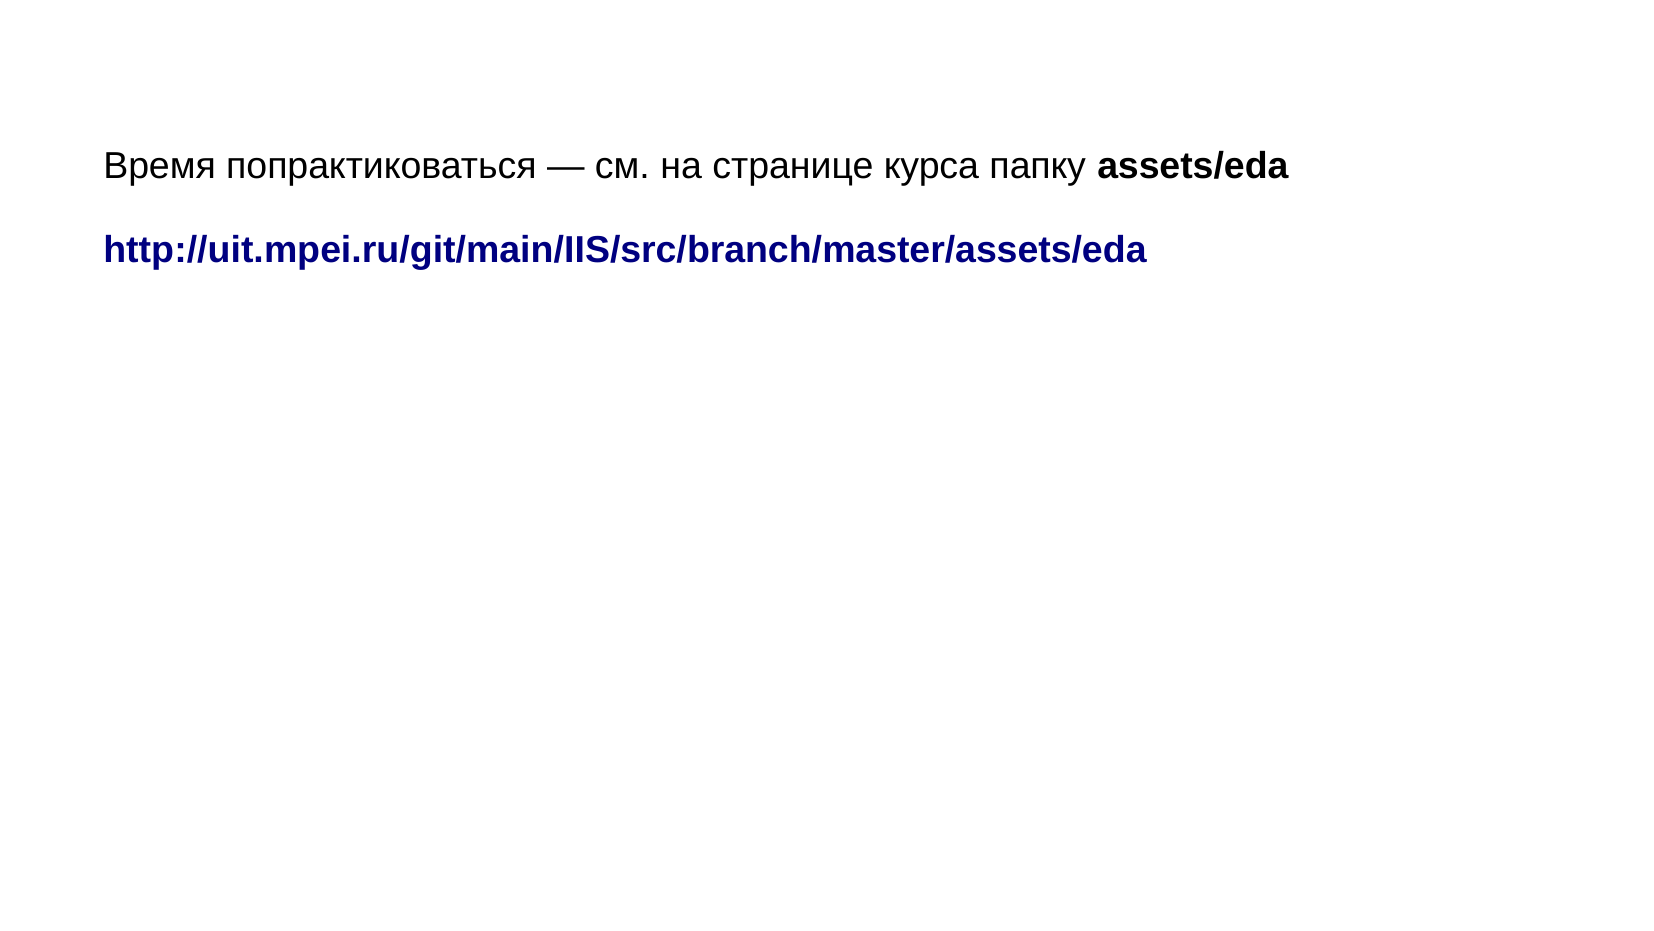

Время попрактиковаться — см. на странице курса папку assets/eda
http://uit.mpei.ru/git/main/IIS/src/branch/master/assets/eda
#